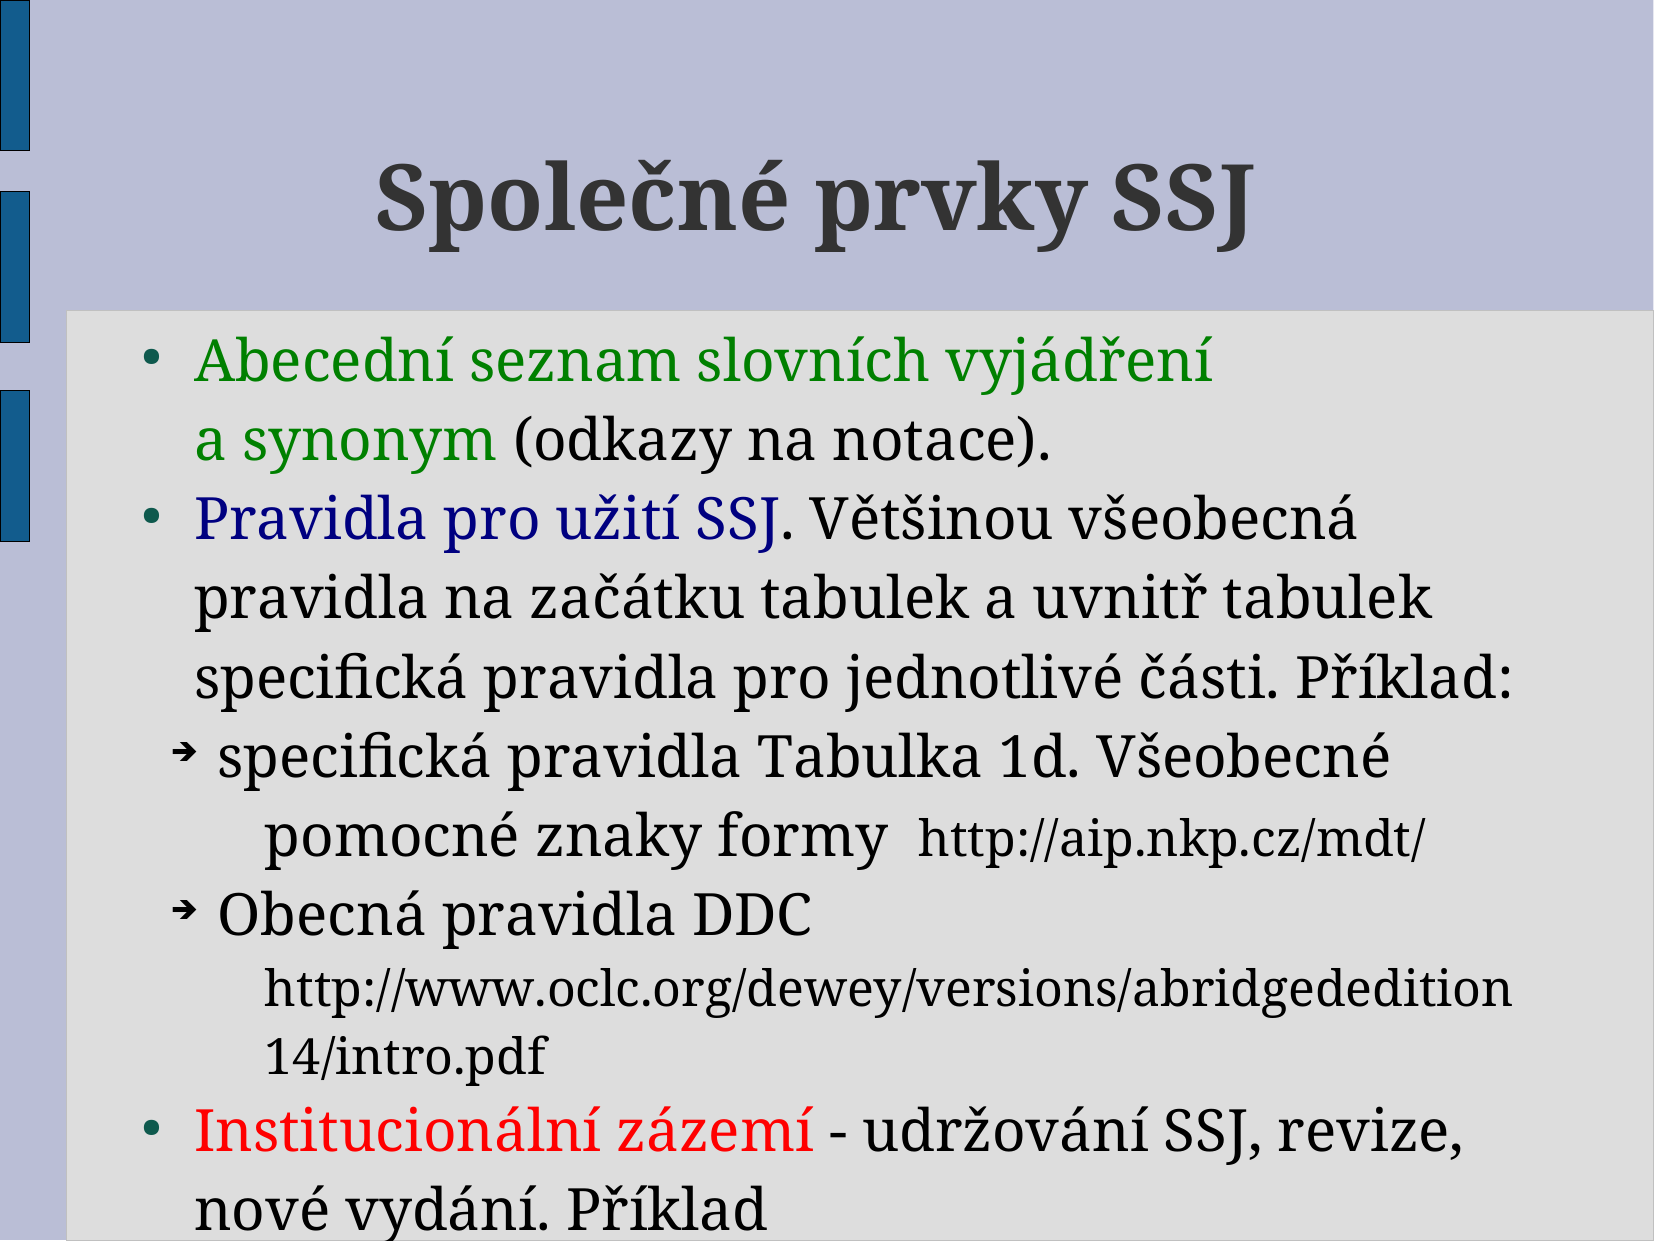

# Společné prvky SSJ
Abecední seznam slovních vyjádření
a synonym (odkazy na notace).
Pravidla pro užití SSJ. Většinou všeobecná pravidla na začátku tabulek a uvnitř tabulek specifická pravidla pro jednotlivé části. Příklad:
specifická pravidla Tabulka 1d. Všeobecné pomocné znaky formy http://aip.nkp.cz/mdt/
Obecná pravidla DDC http://www.oclc.org/dewey/versions/abridgededition14/intro.pdf
Institucionální zázemí - udržování SSJ, revize, nové vydání. Příklad
MDT - UDC Consortium http://www.udcc.org/
DDC - OCLC http://www.oclc.org/dewey/